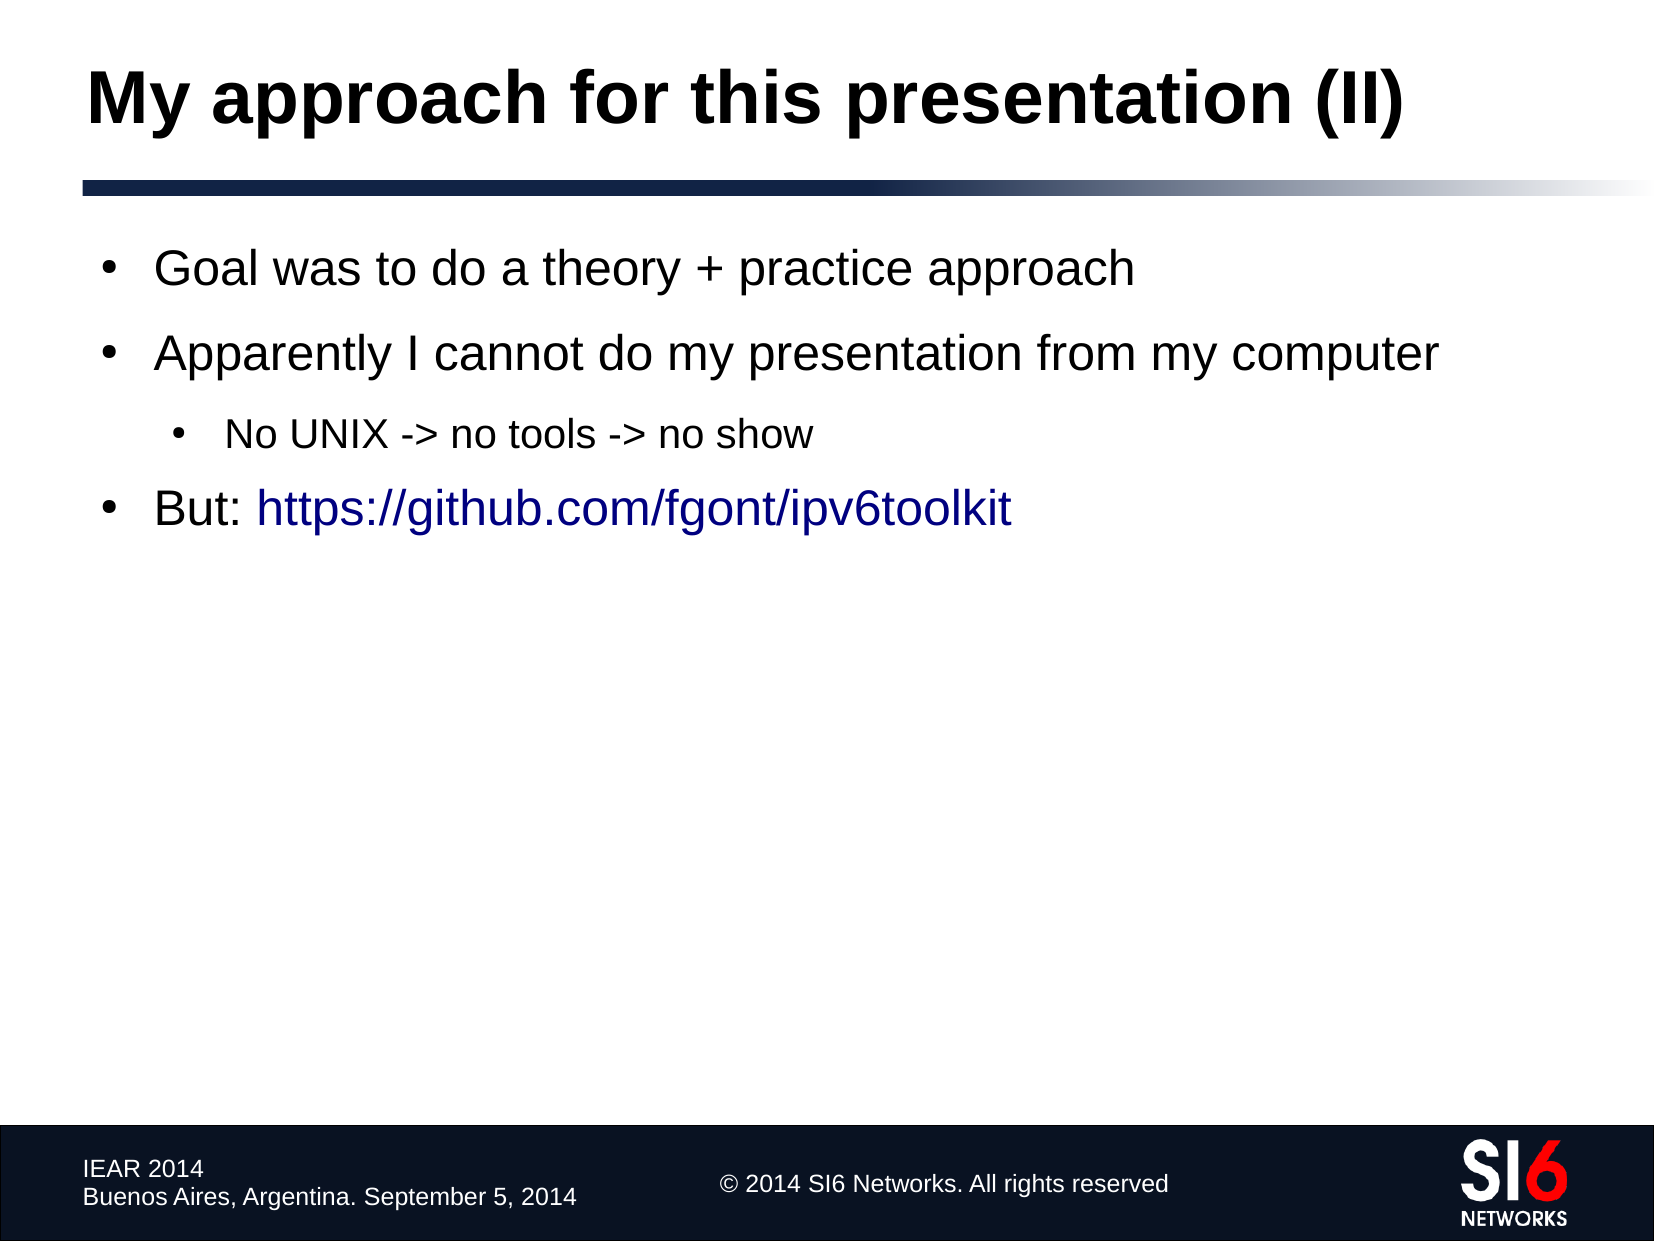

# My approach for this presentation (II)
Goal was to do a theory + practice approach
Apparently I cannot do my presentation from my computer
No UNIX -> no tools -> no show
But: https://github.com/fgont/ipv6toolkit